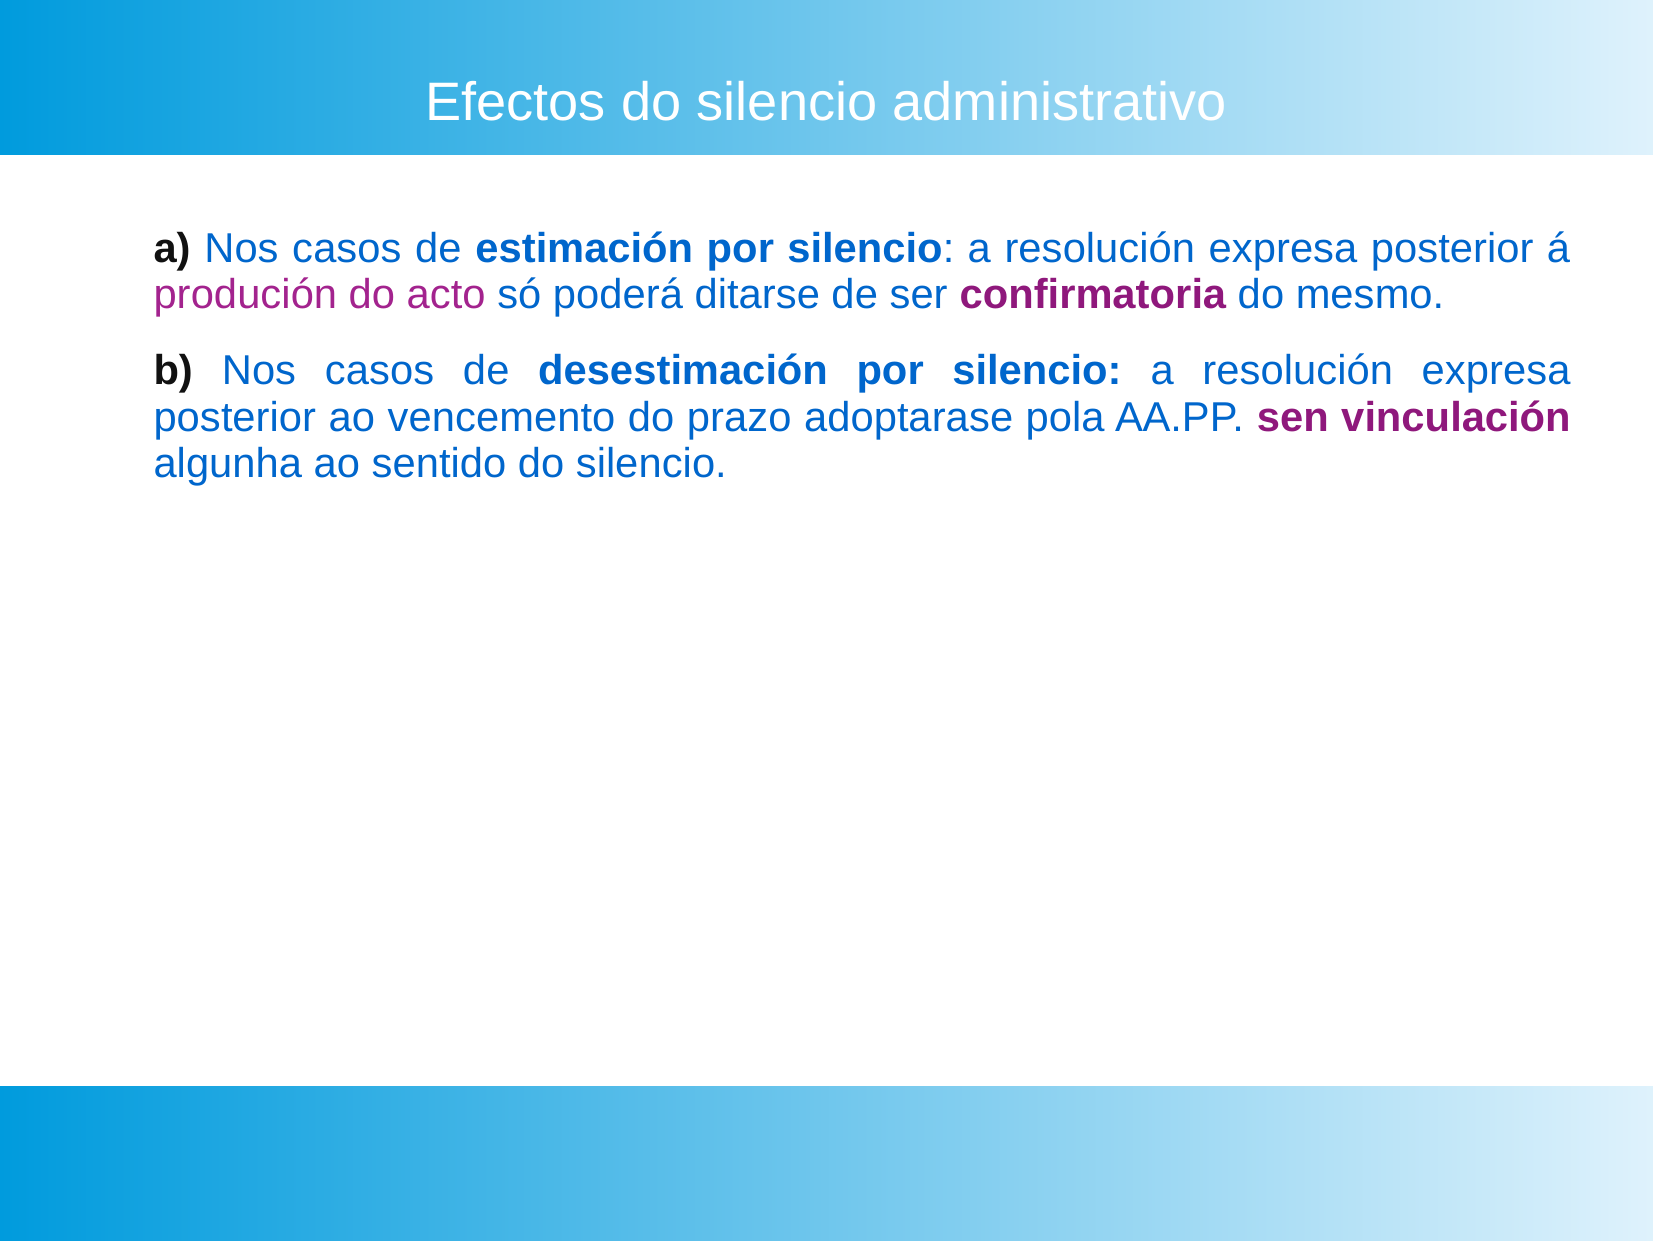

# Efectos do silencio administrativo
a) Nos casos de estimación por silencio: a resolución expresa posterior á produción do acto só poderá ditarse de ser confirmatoria do mesmo.
b) Nos casos de desestimación por silencio: a resolución expresa posterior ao vencemento do prazo adoptarase pola AA.PP. sen vinculación algunha ao sentido do silencio.